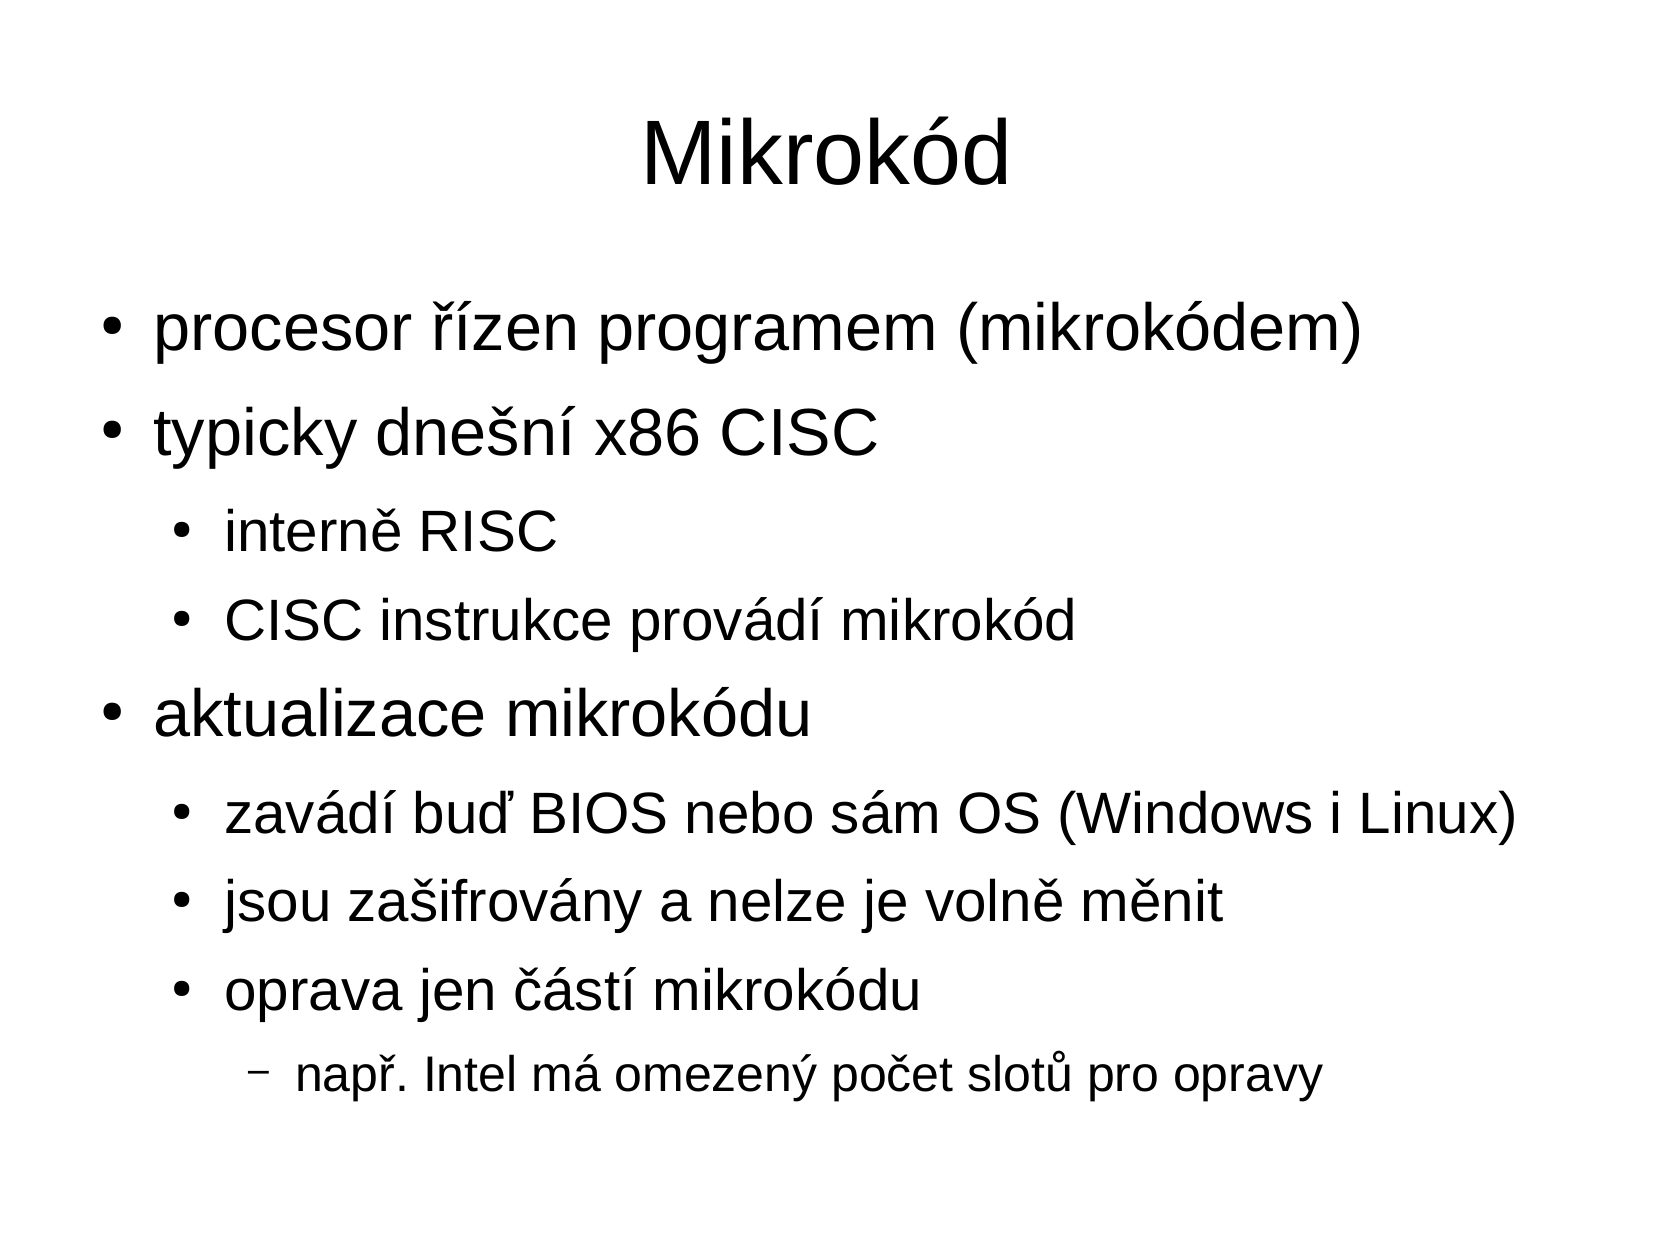

# Mikrokód
procesor řízen programem (mikrokódem)
typicky dnešní x86 CISC
interně RISC
CISC instrukce provádí mikrokód
aktualizace mikrokódu
zavádí buď BIOS nebo sám OS (Windows i Linux)
jsou zašifrovány a nelze je volně měnit
oprava jen částí mikrokódu
např. Intel má omezený počet slotů pro opravy